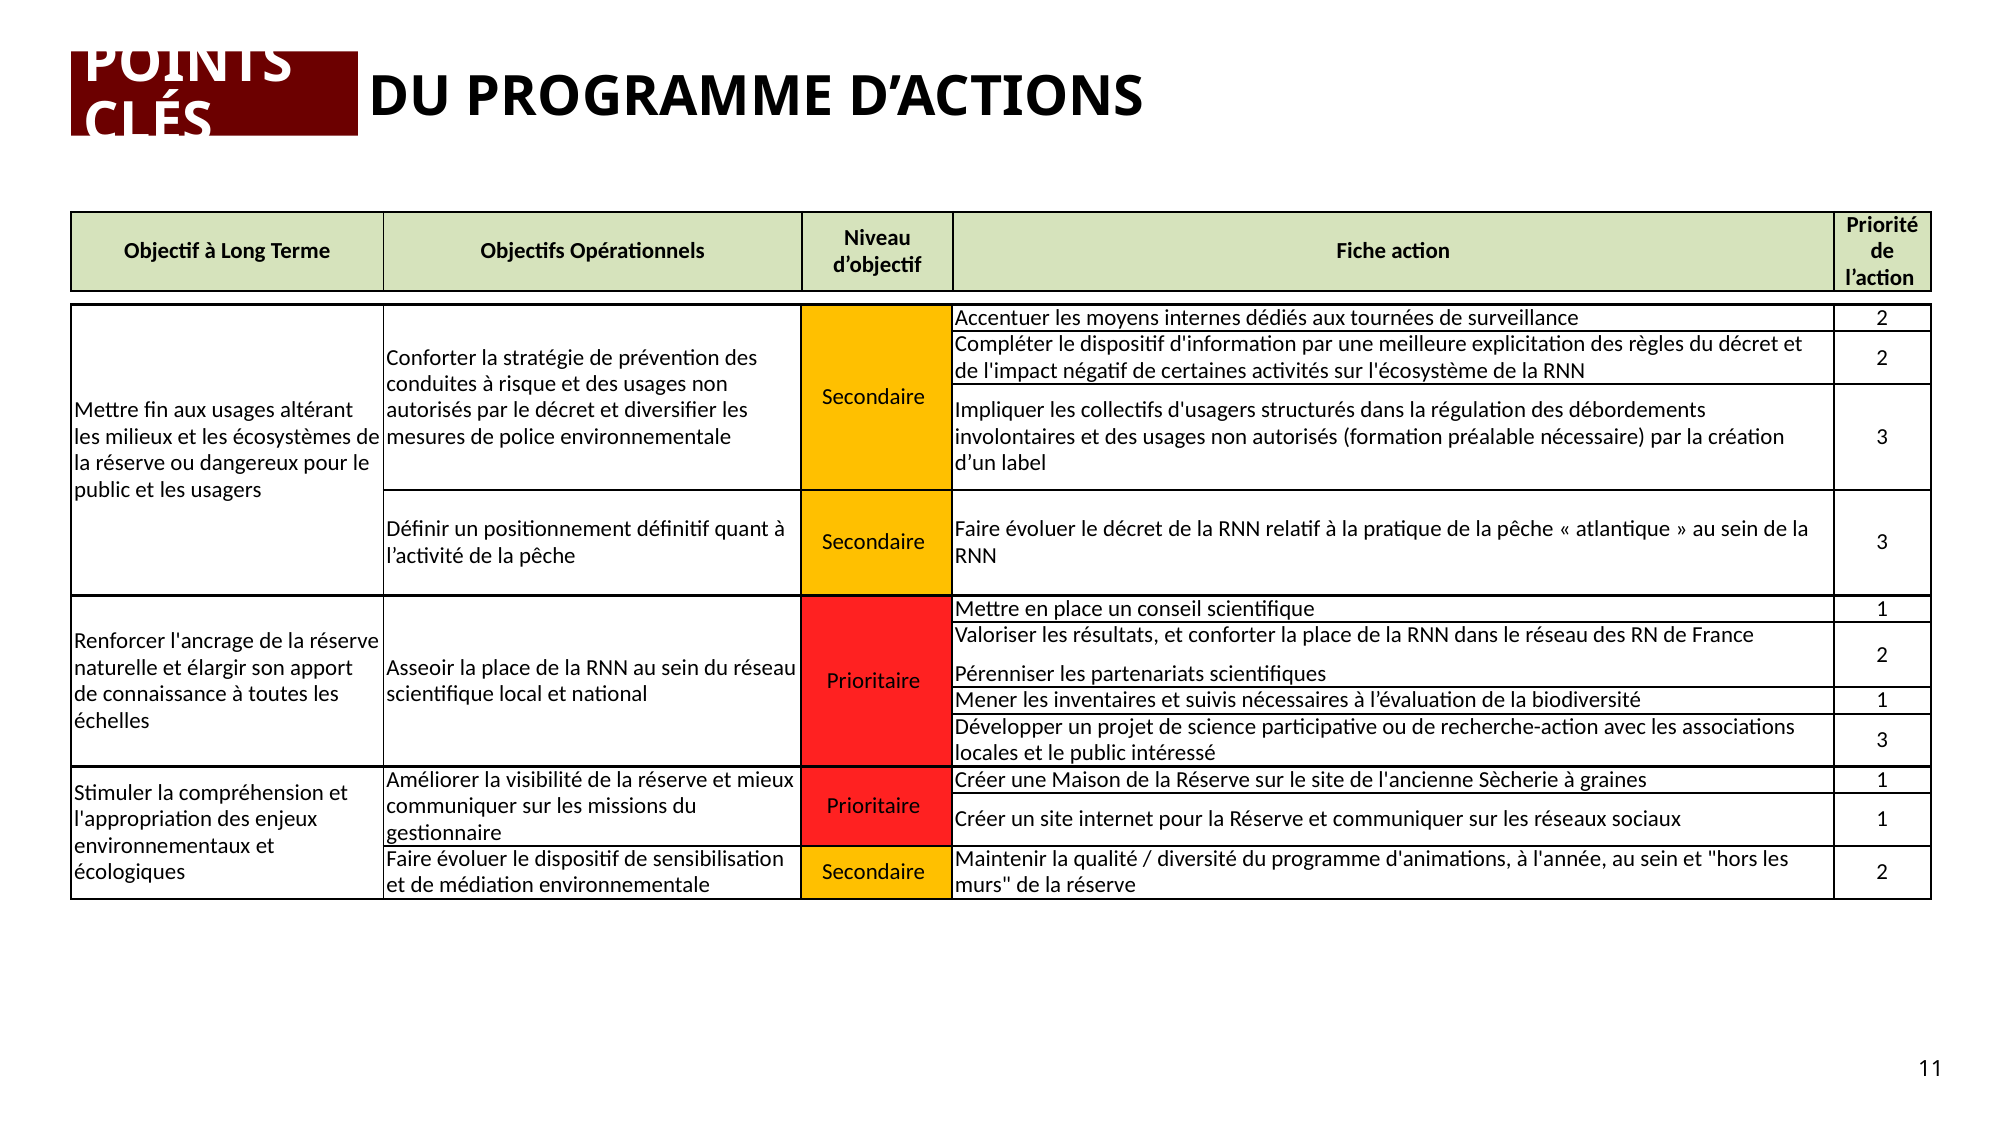

# Points clés
du programme d’actions
| Objectif à Long Terme | Objectifs Opérationnels | Niveau d’objectif | Fiche action | Priorité de l’action |
| --- | --- | --- | --- | --- |
| Mettre fin aux usages altérant les milieux et les écosystèmes de la réserve ou dangereux pour le public et les usagers | Conforter la stratégie de prévention des conduites à risque et des usages non autorisés par le décret et diversifier les mesures de police environnementale | Secondaire | Accentuer les moyens internes dédiés aux tournées de surveillance | 2 |
| --- | --- | --- | --- | --- |
| | | | Compléter le dispositif d'information par une meilleure explicitation des règles du décret et de l'impact négatif de certaines activités sur l'écosystème de la RNN | 2 |
| | | | Impliquer les collectifs d'usagers structurés dans la régulation des débordements involontaires et des usages non autorisés (formation préalable nécessaire) par la création d’un label | 3 |
| | Définir un positionnement définitif quant à l’activité de la pêche | Secondaire | Faire évoluer le décret de la RNN relatif à la pratique de la pêche « atlantique » au sein de la RNN | 3 |
| Renforcer l'ancrage de la réserve naturelle et élargir son apport de connaissance à toutes les échelles | Asseoir la place de la RNN au sein du réseau scientifique local et national | Prioritaire | Mettre en place un conseil scientifique | 1 |
| | | | Valoriser les résultats, et conforter la place de la RNN dans le réseau des RN de France Pérenniser les partenariats scientifiques | 2 |
| | | | Mener les inventaires et suivis nécessaires à l’évaluation de la biodiversité | 1 |
| | | | Développer un projet de science participative ou de recherche-action avec les associations locales et le public intéressé | 3 |
| Stimuler la compréhension et l'appropriation des enjeux environnementaux et écologiques | Améliorer la visibilité de la réserve et mieux communiquer sur les missions du gestionnaire | Prioritaire | Créer une Maison de la Réserve sur le site de l'ancienne Sècherie à graines | 1 |
| | | | Créer un site internet pour la Réserve et communiquer sur les réseaux sociaux | 1 |
| | Faire évoluer le dispositif de sensibilisation et de médiation environnementale | Secondaire | Maintenir la qualité / diversité du programme d'animations, à l'année, au sein et "hors les murs" de la réserve | 2 |